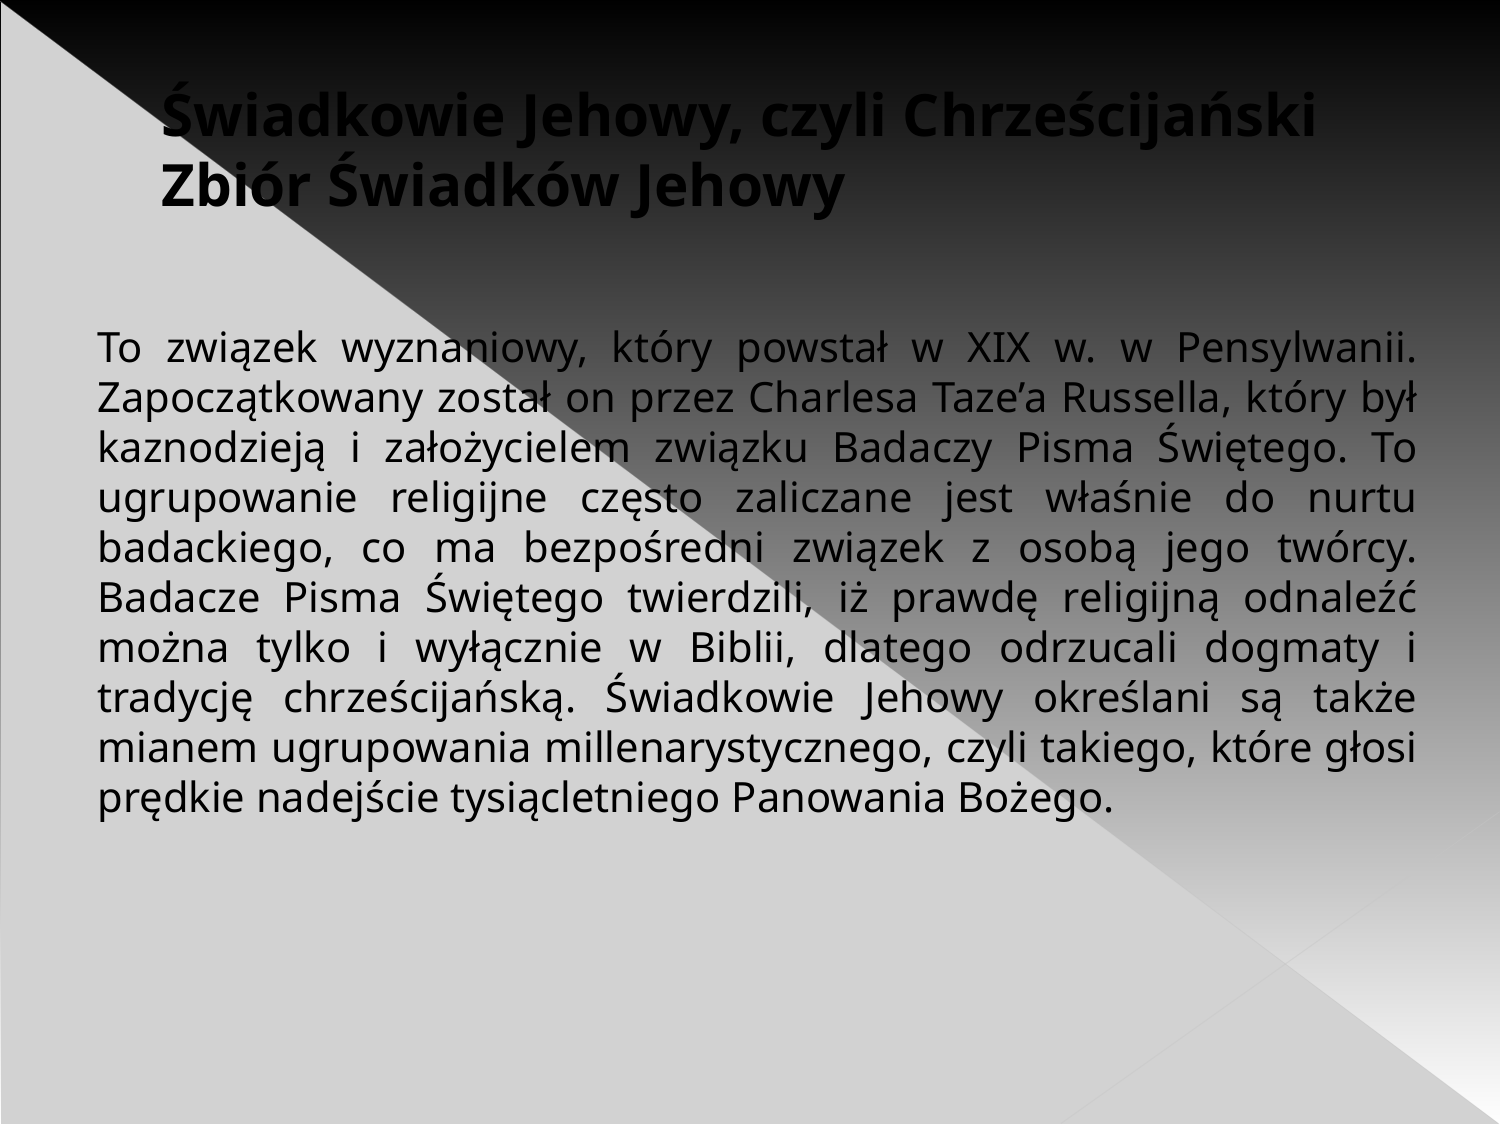

# Świadkowie Jehowy, czyli Chrześcijański Zbiór Świadków Jehowy
To związek wyznaniowy, który powstał w XIX w. w Pensylwanii. Zapoczątkowany został on przez Charlesa Taze’a Russella, który był kaznodzieją i założycielem związku Badaczy Pisma Świętego. To ugrupowanie religijne często zaliczane jest właśnie do nurtu badackiego, co ma bezpośredni związek z osobą jego twórcy. Badacze Pisma Świętego twierdzili, iż prawdę religijną odnaleźć można tylko i wyłącznie w Biblii, dlatego odrzucali dogmaty i tradycję chrześcijańską. Świadkowie Jehowy określani są także mianem ugrupowania millenarystycznego, czyli takiego, które głosi prędkie nadejście tysiącletniego Panowania Bożego.